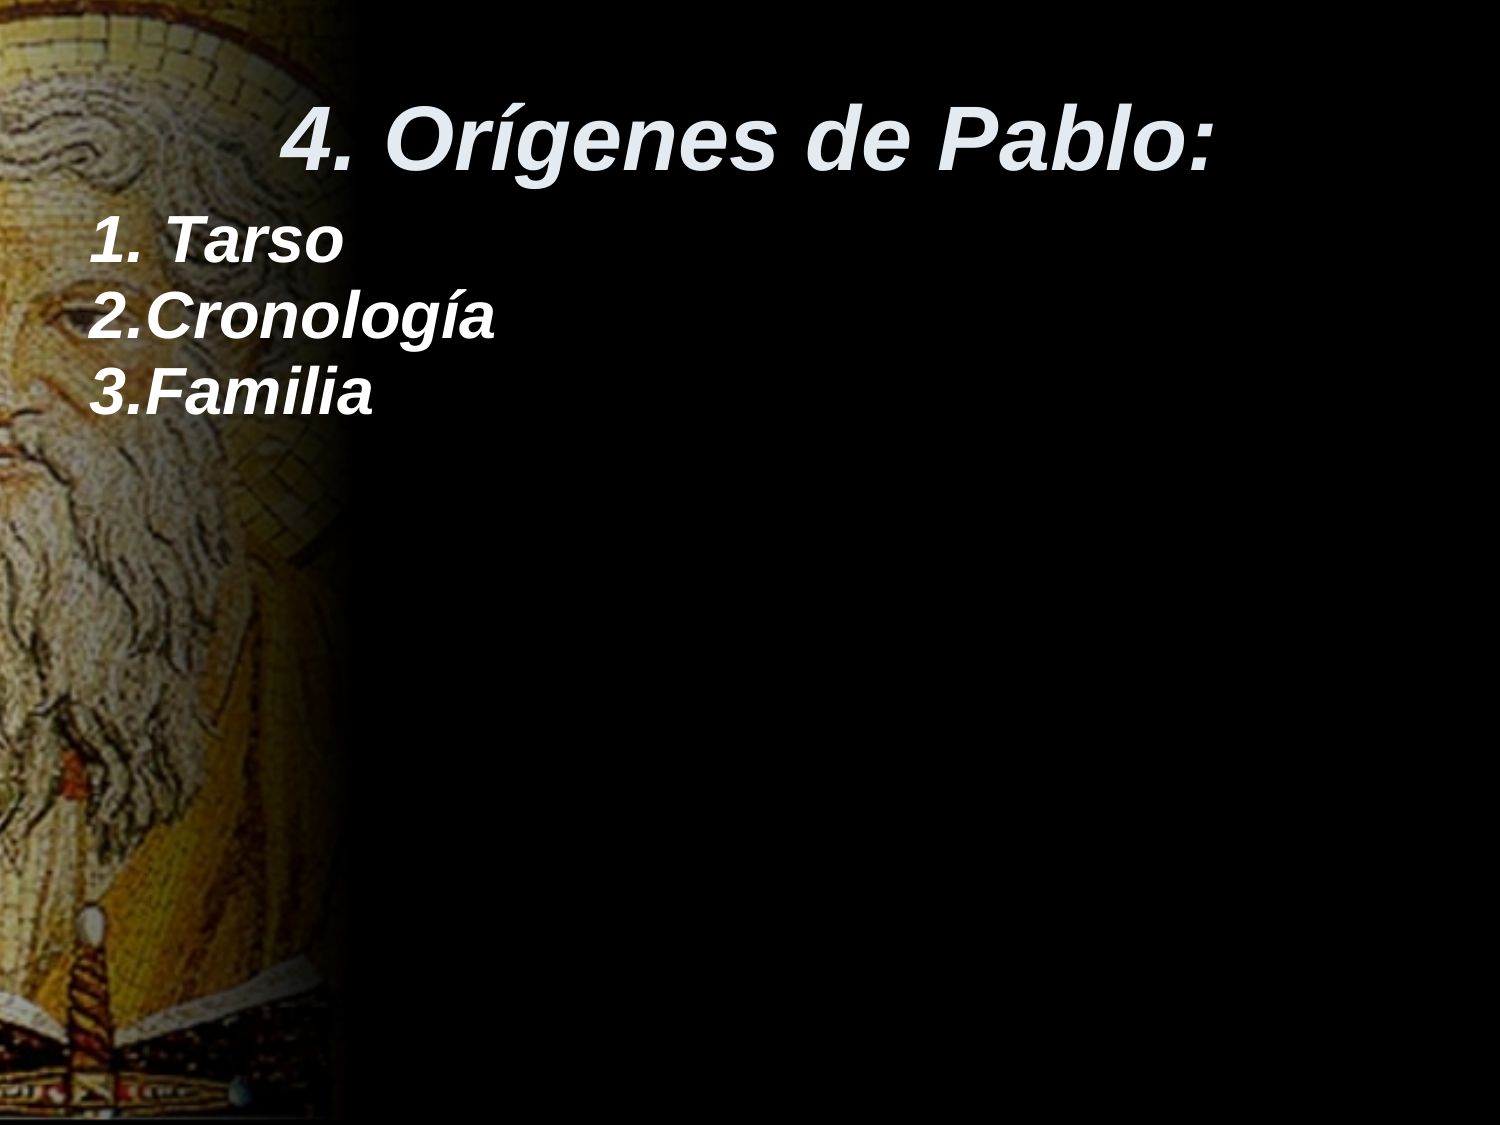

# 4. Orígenes de Pablo:
 Tarso
Cronología
Familia